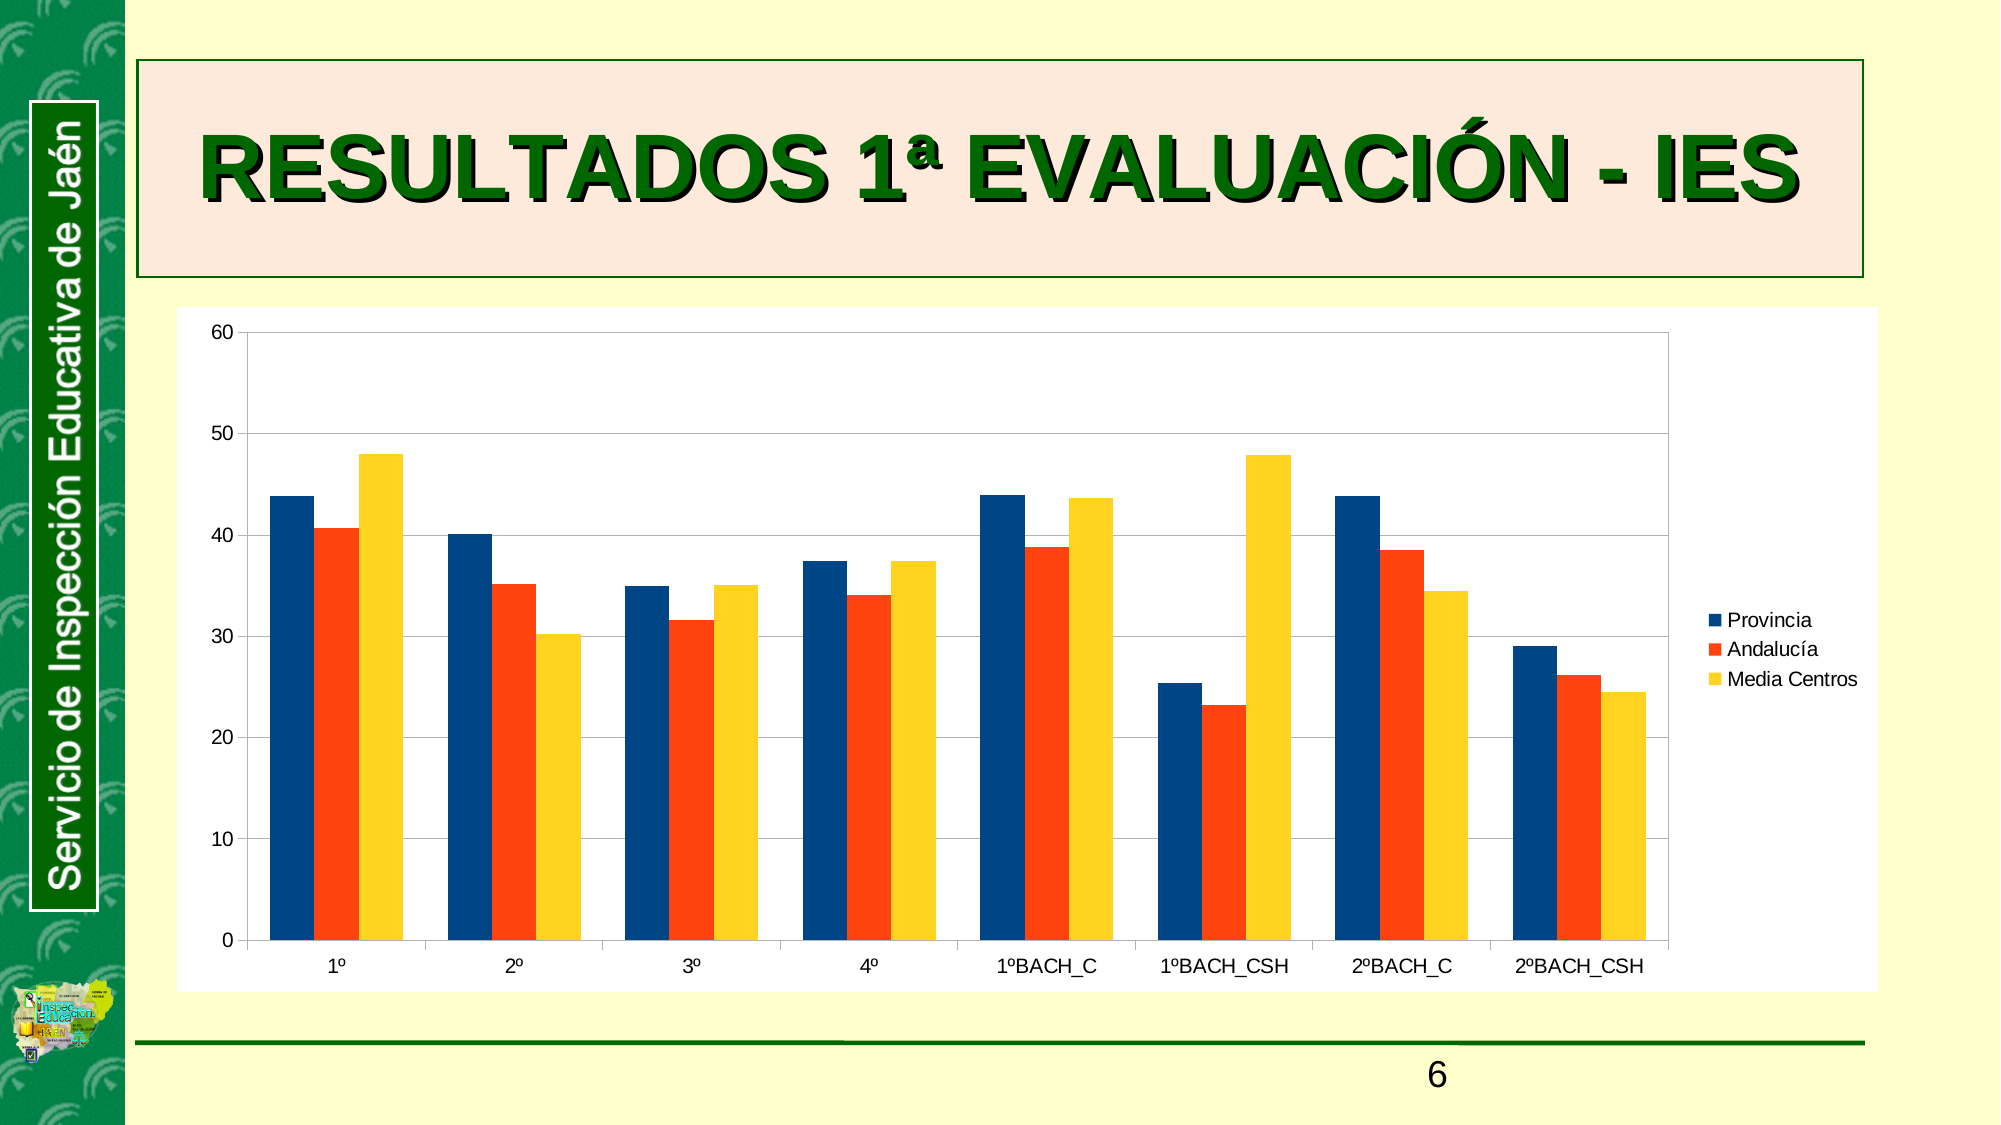

RESULTADOS 1ª EVALUACIÓN - IES
### Chart
| Category | Provincia | Andalucía | Media Centros |
|---|---|---|---|
| 1º | 43.88 | 40.7 | 47.99 |
| 2º | 40.14 | 35.12 | 30.1866666666667 |
| 3º | 34.92 | 31.58 | 35.0233333333333 |
| 4º | 37.43 | 34.09 | 37.4733333333333 |
| 1ºBACH_C | 43.92 | 38.81 | 43.63 |
| 1ºBACH_CSH | 25.38 | 23.22 | 47.915 |
| 2ºBACH_C | 43.85 | 38.5 | 34.46 |
| 2ºBACH_CSH | 29.03 | 26.22 | 24.545 |